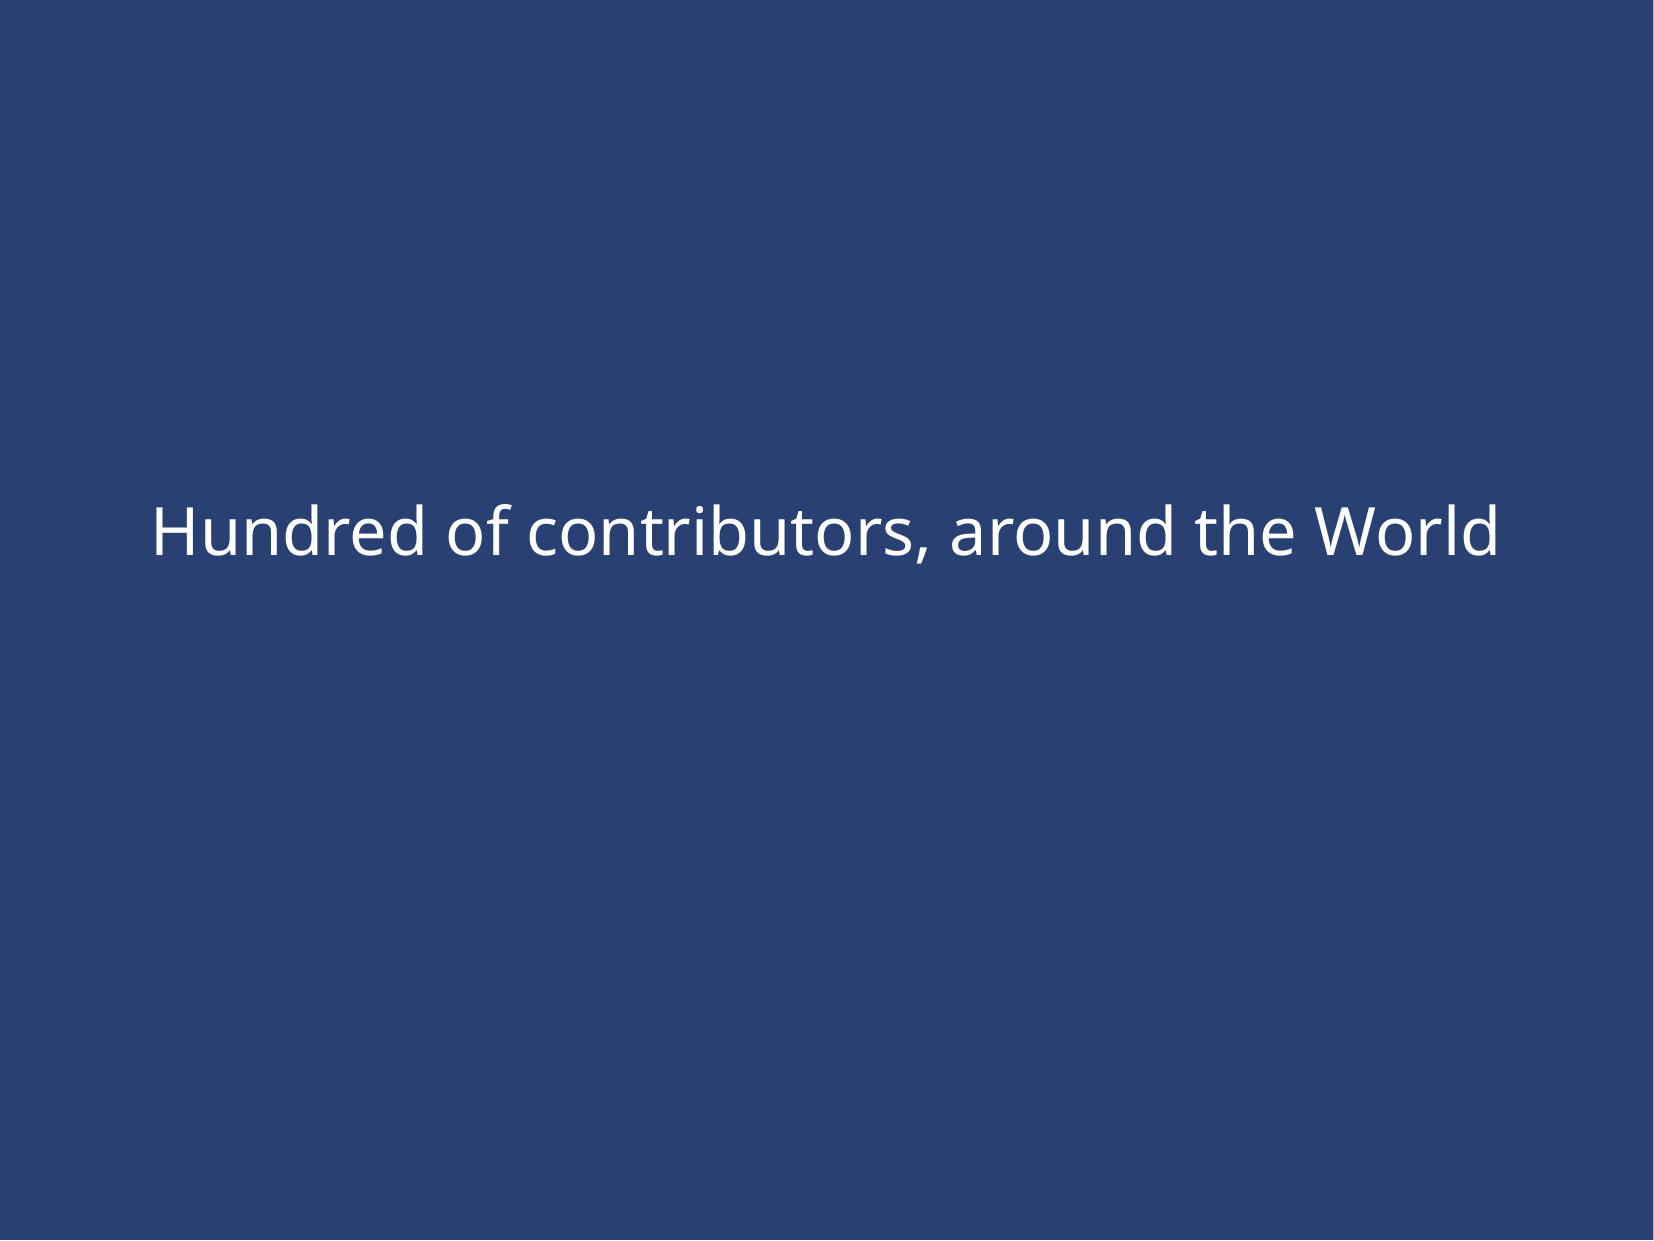

# Hundred of contributors, around the World